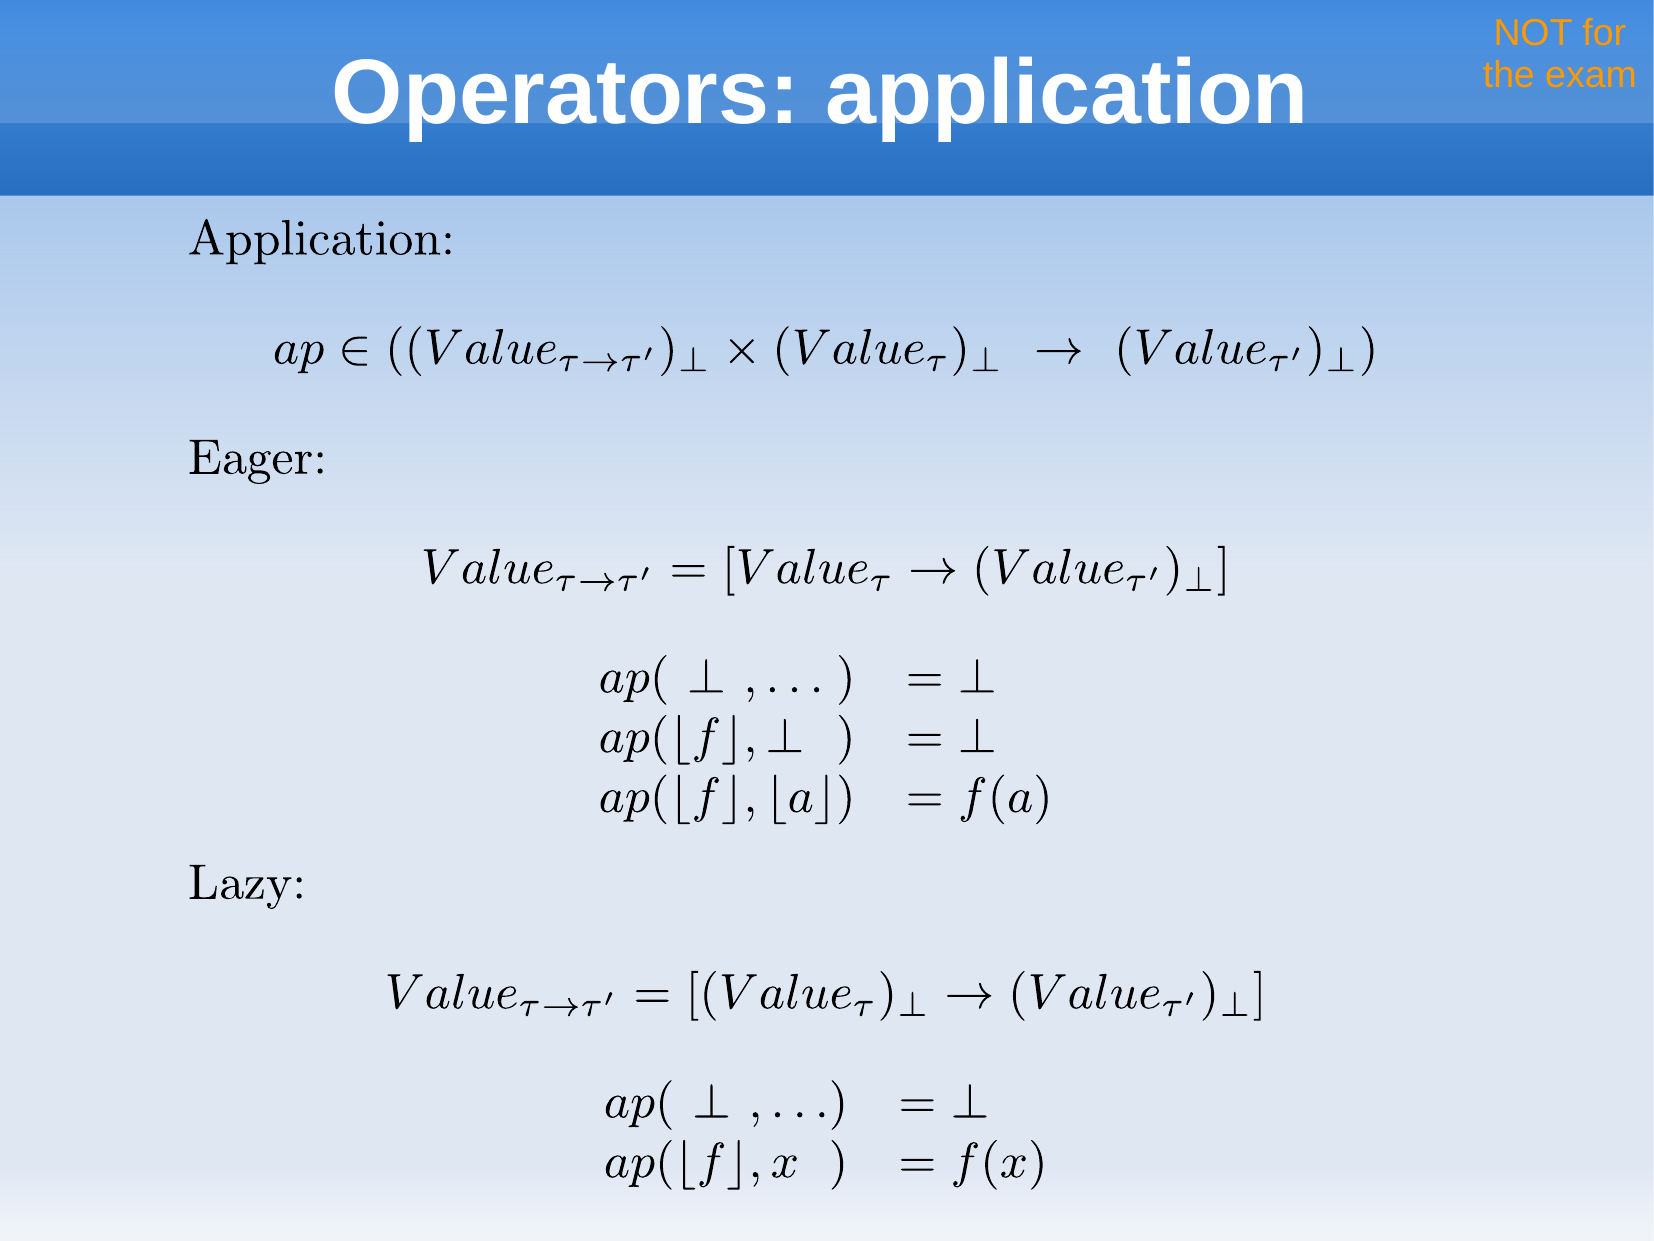

# Operators: application
NOT for
the exam